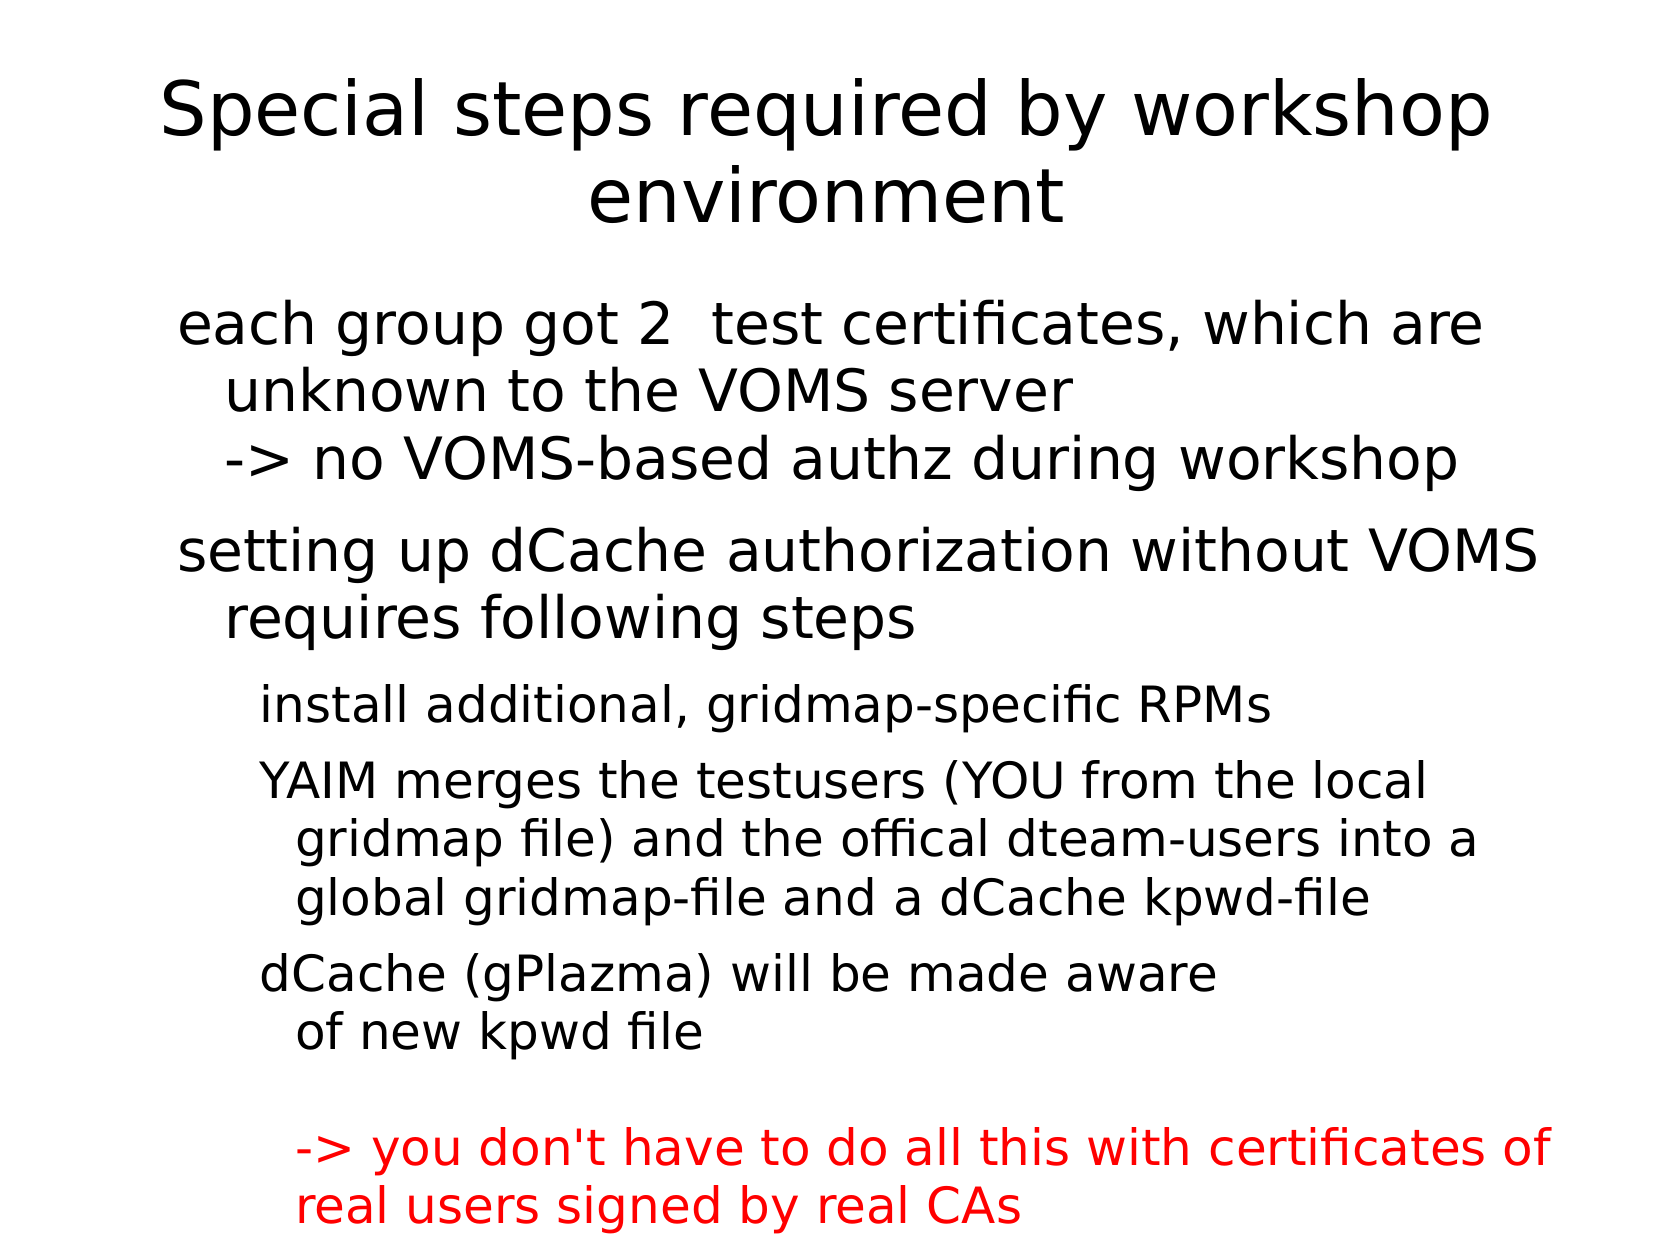

# Special steps required by workshop environment
each group got 2 test certificates, which are unknown to the VOMS server
-> no VOMS-based authz during workshop
setting up dCache authorization without VOMS requires following steps
install additional, gridmap-specific RPMs
YAIM merges the testusers (YOU from the local gridmap file) and the offical dteam-users into a global gridmap-file and a dCache kpwd-file
dCache (gPlazma) will be made aware
of new kpwd file
-> you don't have to do all this with certificates of real users signed by real CAs